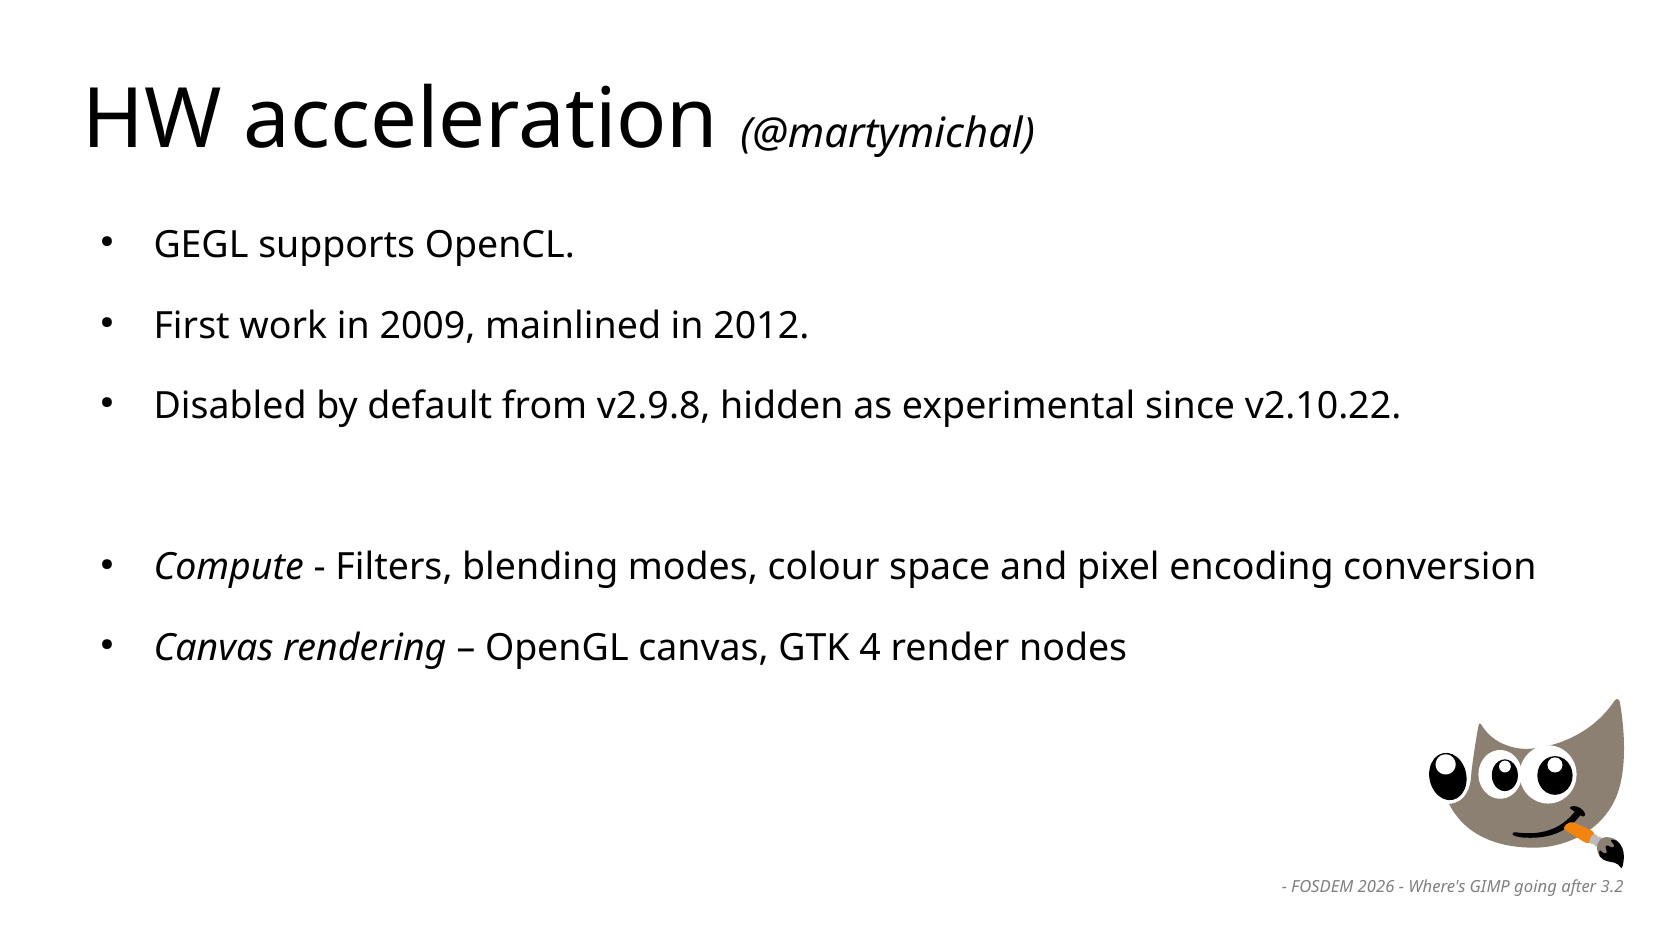

# HW acceleration (@martymichal)
GEGL supports OpenCL.
First work in 2009, mainlined in 2012.
Disabled by default from v2.9.8, hidden as experimental since v2.10.22.
Compute - Filters, blending modes, colour space and pixel encoding conversion
Canvas rendering – OpenGL canvas, GTK 4 render nodes